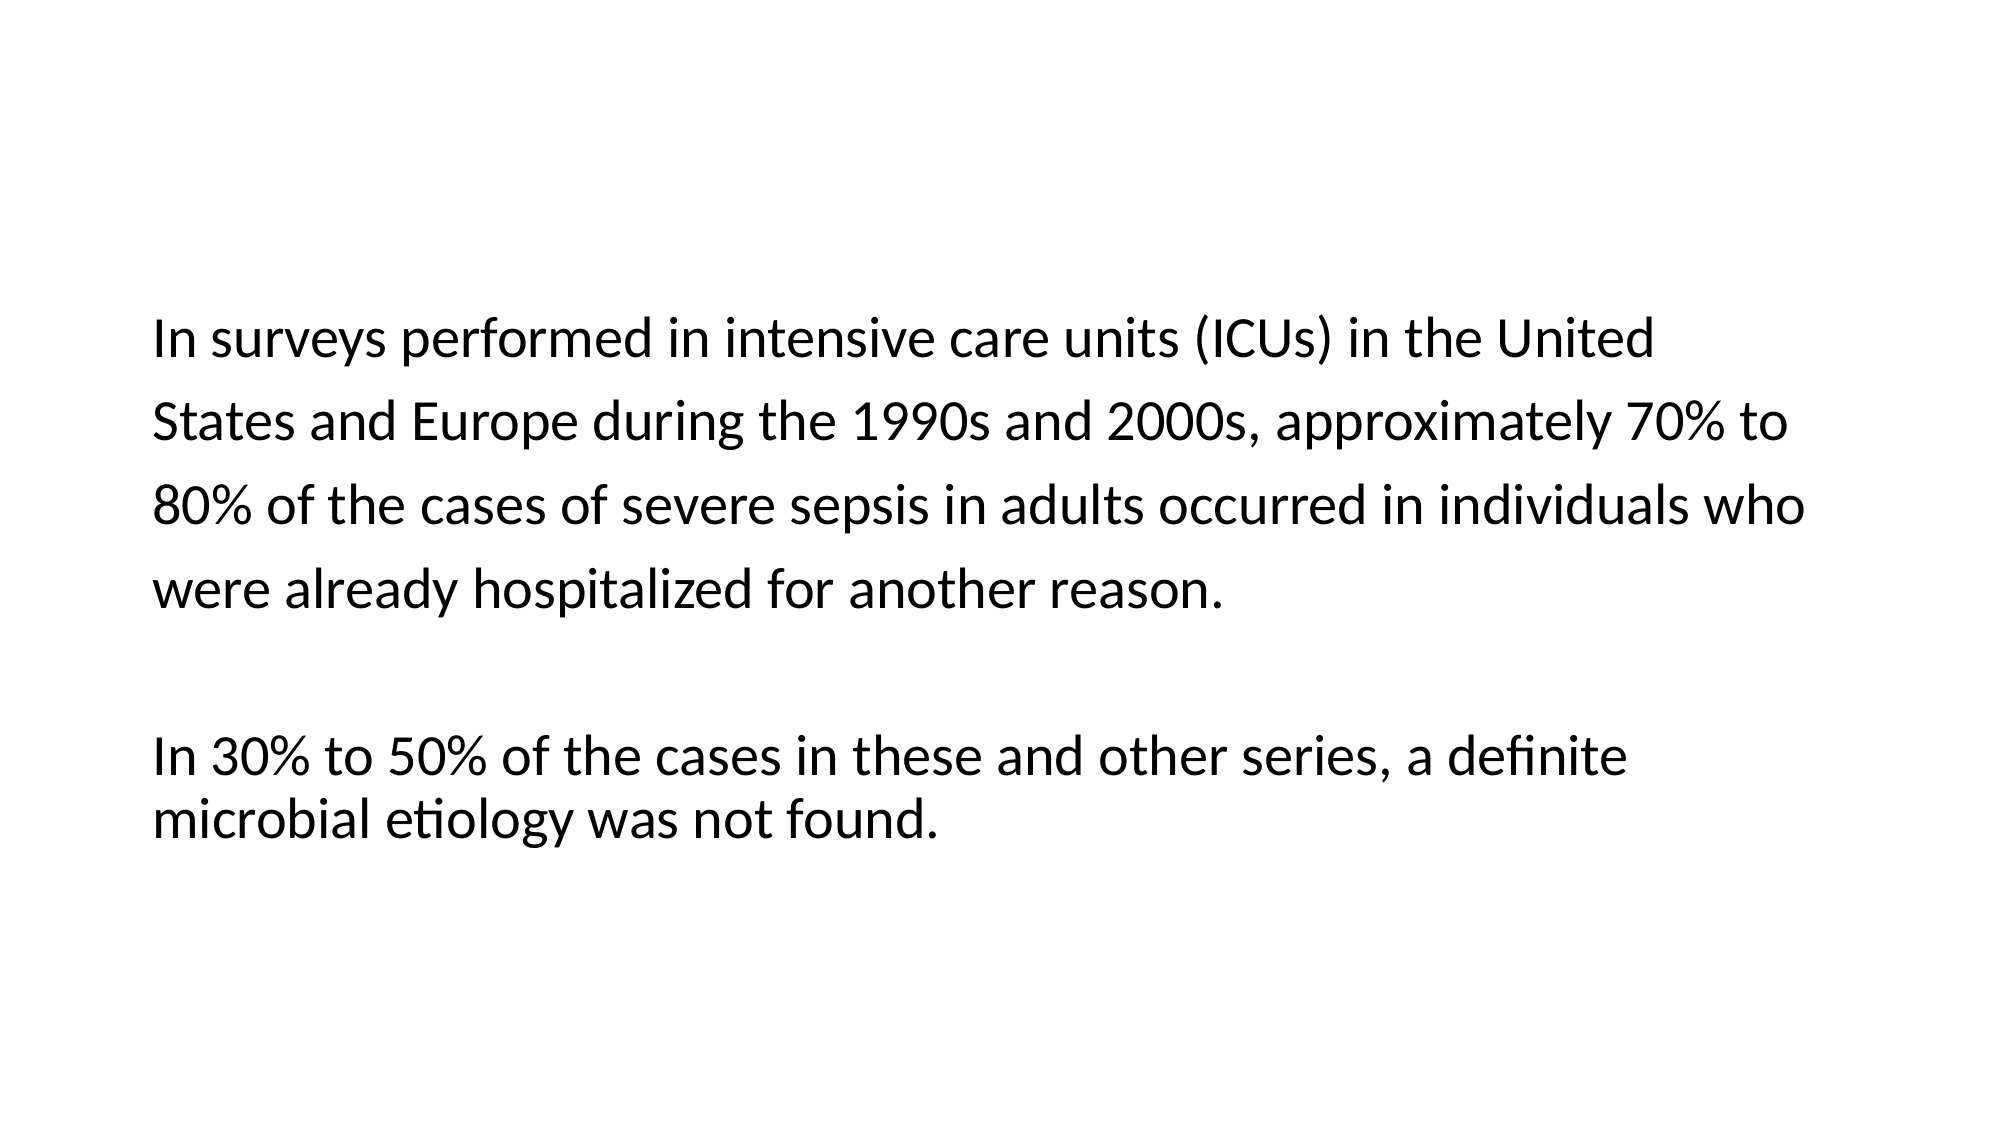

#
In surveys performed in intensive care units (ICUs) in the United
States and Europe during the 1990s and 2000s, approximately 70% to
80% of the cases of severe sepsis in adults occurred in individuals who
were already hospitalized for another reason.
In 30% to 50% of the cases in these and other series, a definite microbial etiology was not found.